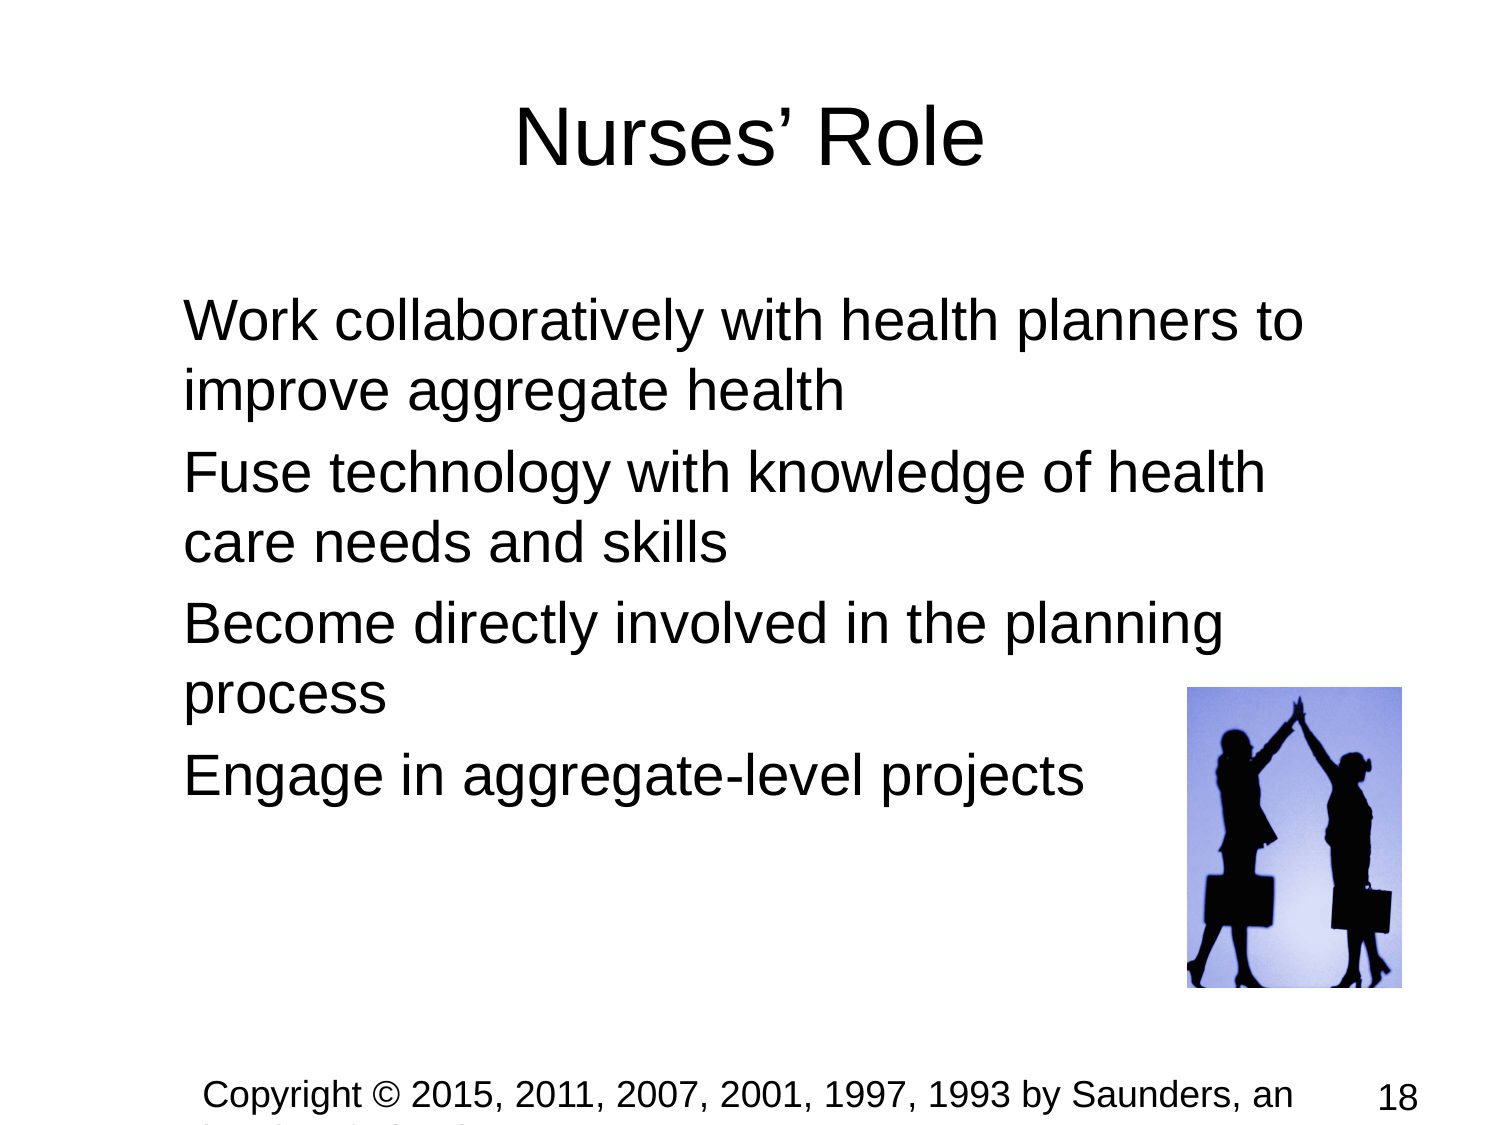

# Nurses’ Role
Work collaboratively with health planners to improve aggregate health
Fuse technology with knowledge of health care needs and skills
Become directly involved in the planning process
Engage in aggregate-level projects
Copyright © 2015, 2011, 2007, 2001, 1997, 1993 by Saunders, an imprint of Elsevier Inc.